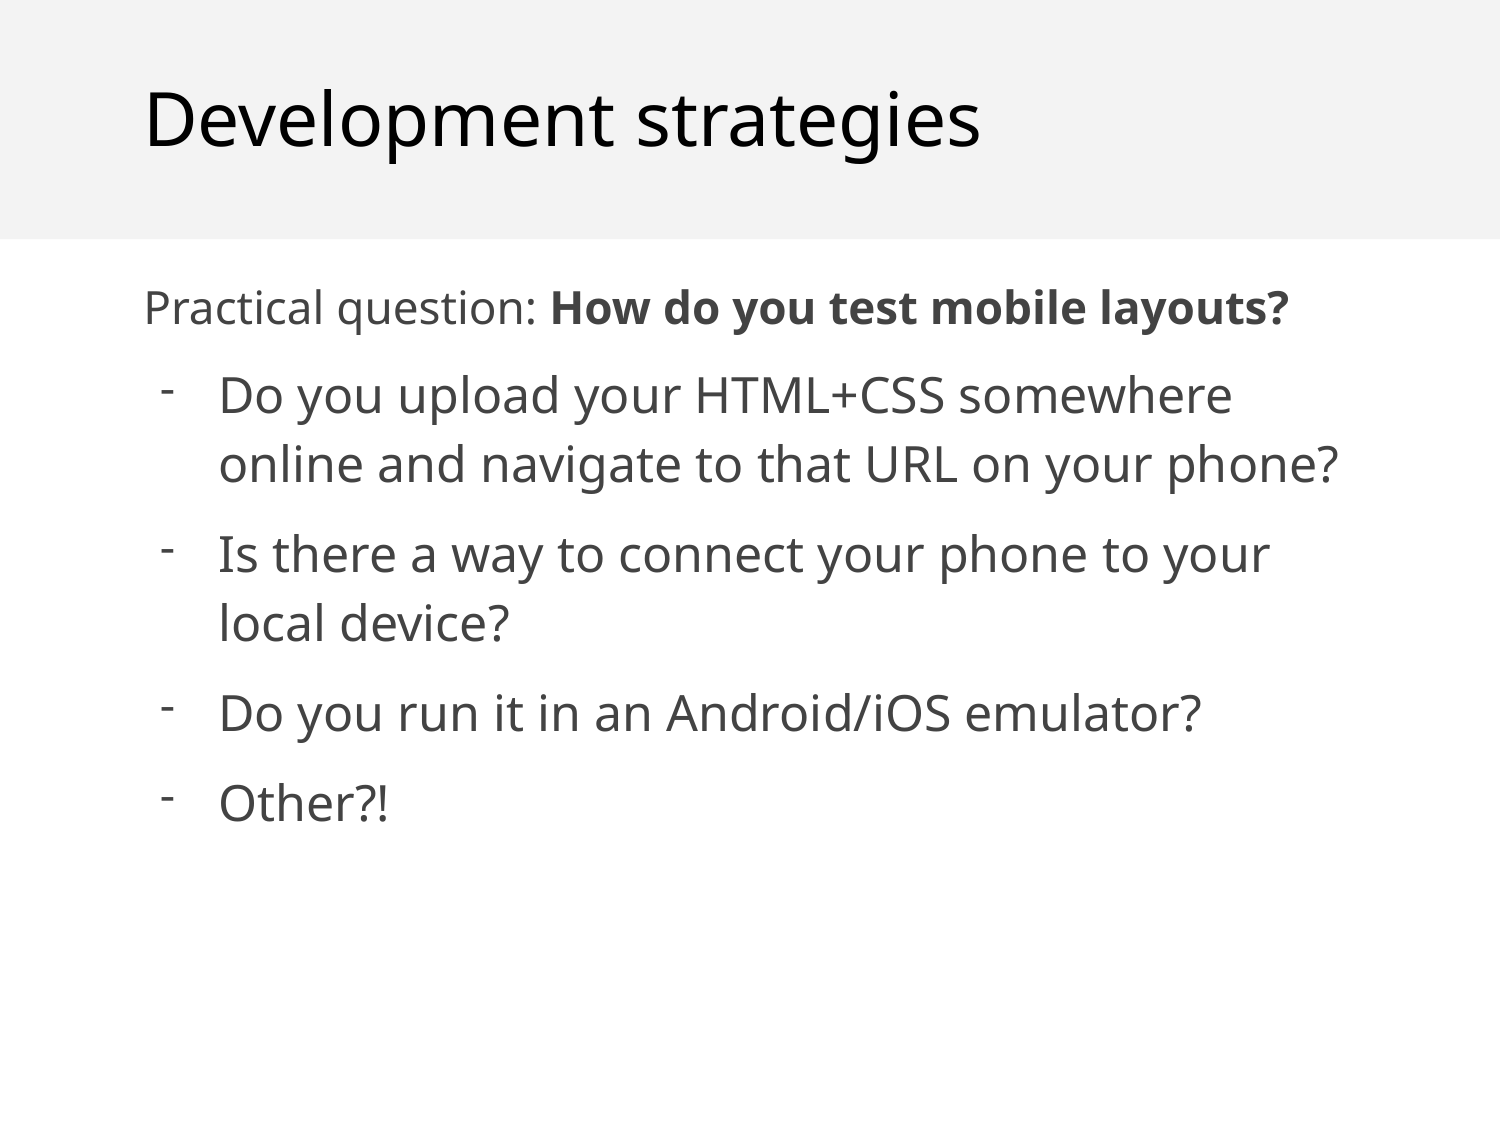

# Development strategies
Practical question: How do you test mobile layouts?
Do you upload your HTML+CSS somewhere online and navigate to that URL on your phone?
Is there a way to connect your phone to your local device?
Do you run it in an Android/iOS emulator?
Other?!